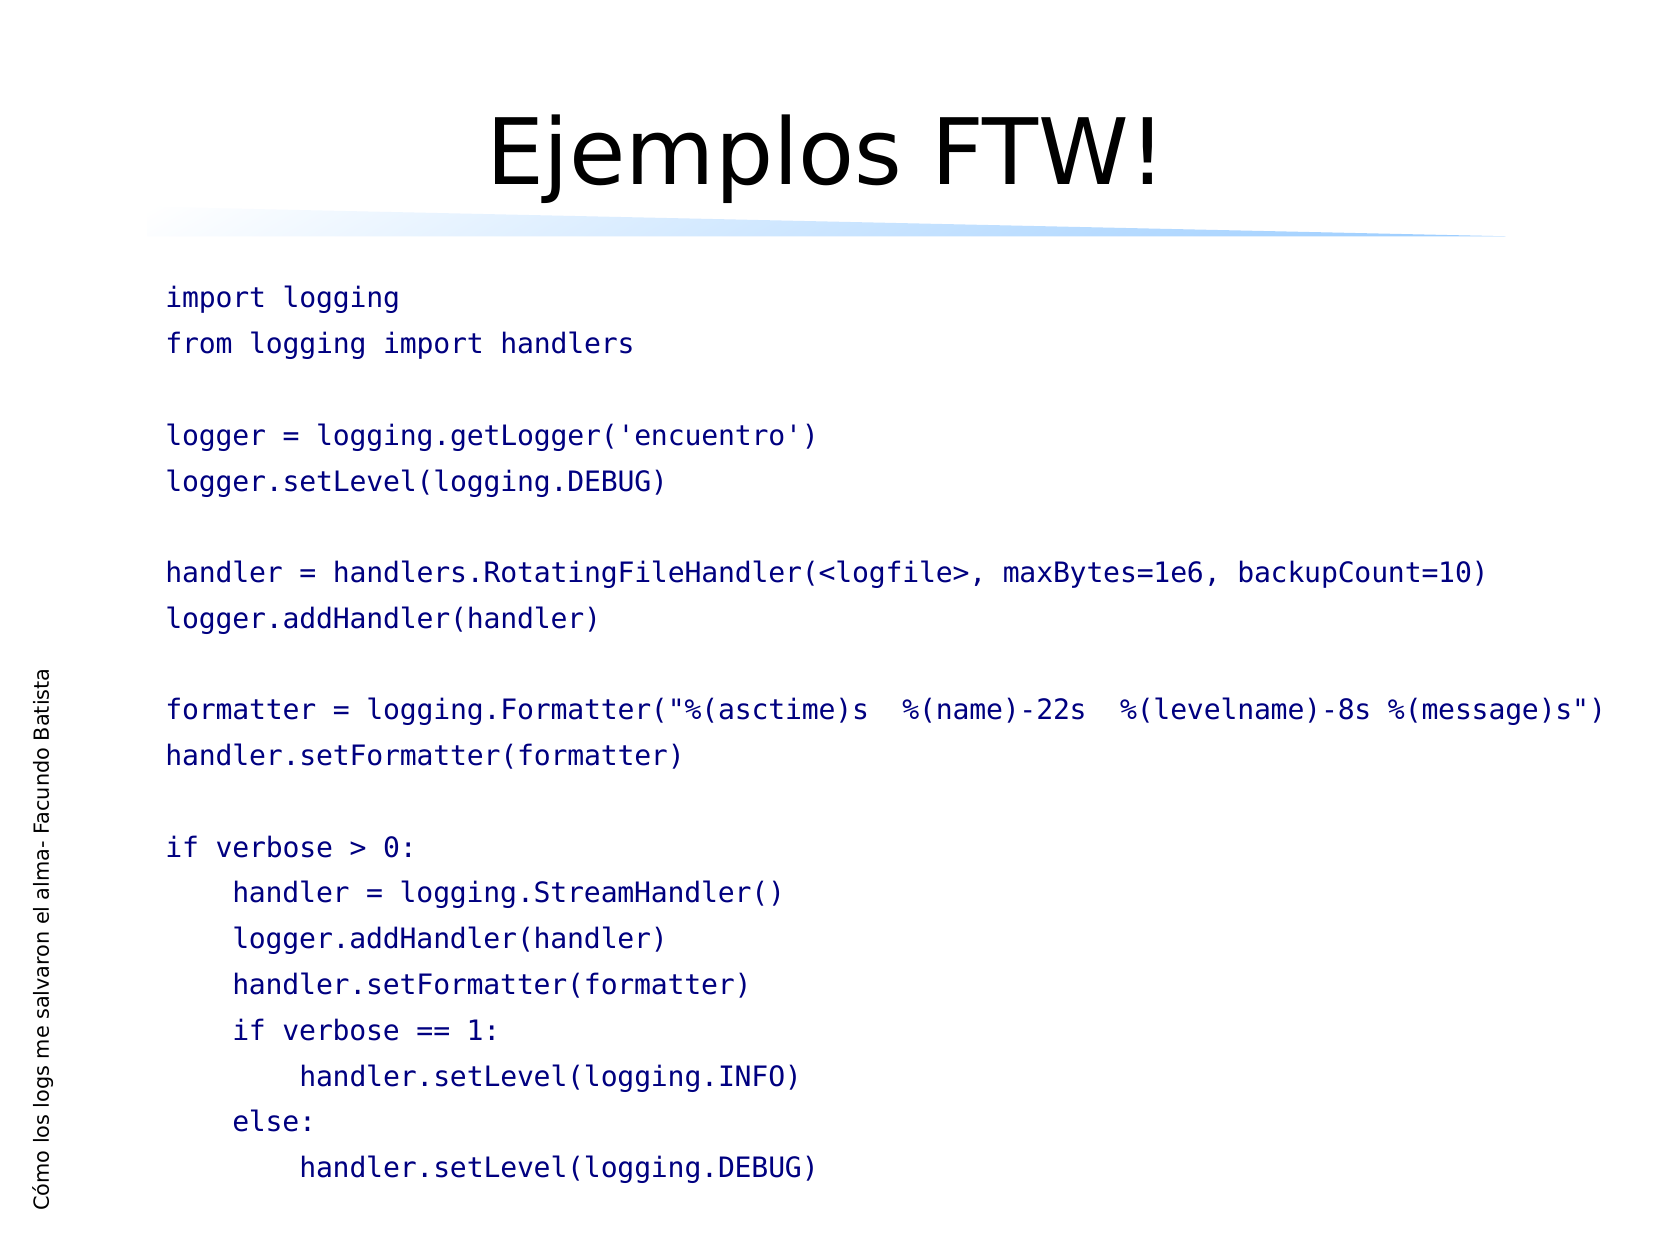

# Ejemplos FTW!
import logging
from logging import handlers
logger = logging.getLogger('encuentro')
logger.setLevel(logging.DEBUG)
handler = handlers.RotatingFileHandler(<logfile>, maxBytes=1e6, backupCount=10)
logger.addHandler(handler)
formatter = logging.Formatter("%(asctime)s %(name)-22s %(levelname)-8s %(message)s")
handler.setFormatter(formatter)
if verbose > 0:
 handler = logging.StreamHandler()
 logger.addHandler(handler)
 handler.setFormatter(formatter)
 if verbose == 1:
 handler.setLevel(logging.INFO)
 else:
 handler.setLevel(logging.DEBUG)